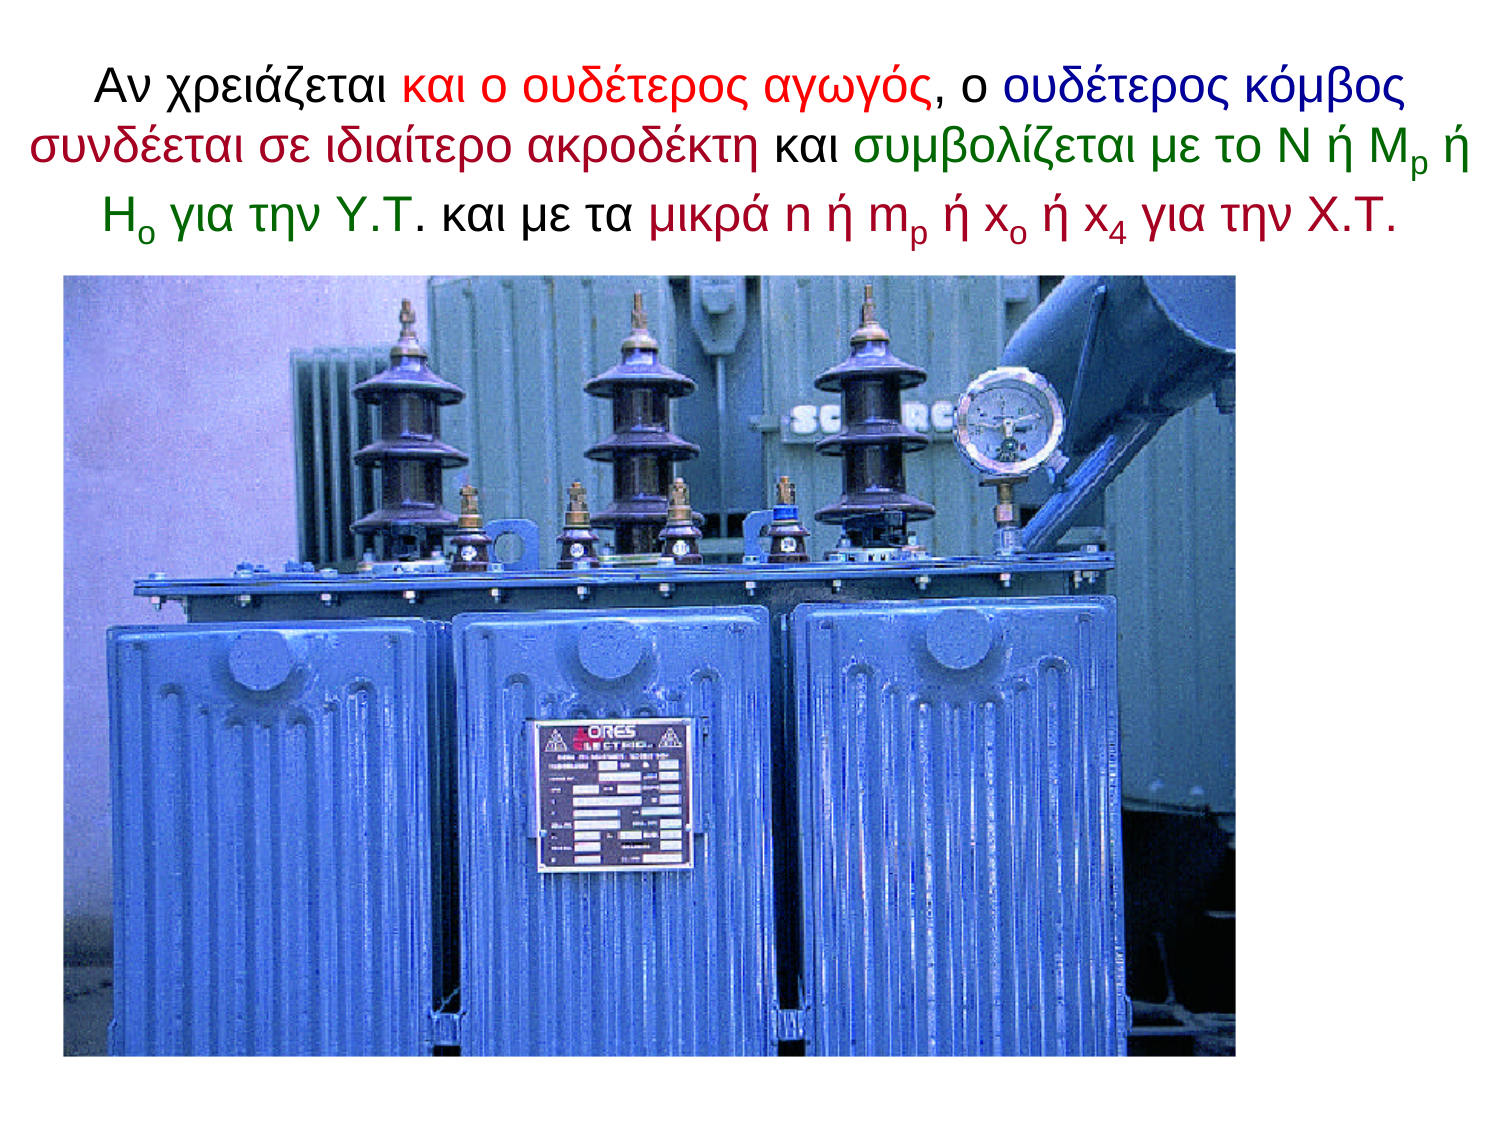

# Αν χρειάζεται και ο ουδέτερος αγωγός, ο ουδέτερος κόμβος συνδέεται σε ιδιαίτερο ακροδέκτη και συμβολίζεται με το Ν ή Μp ή Ηο για την Υ.Τ. και με τα μικρά n ή mp ή xo ή x4 για την Χ.Τ.